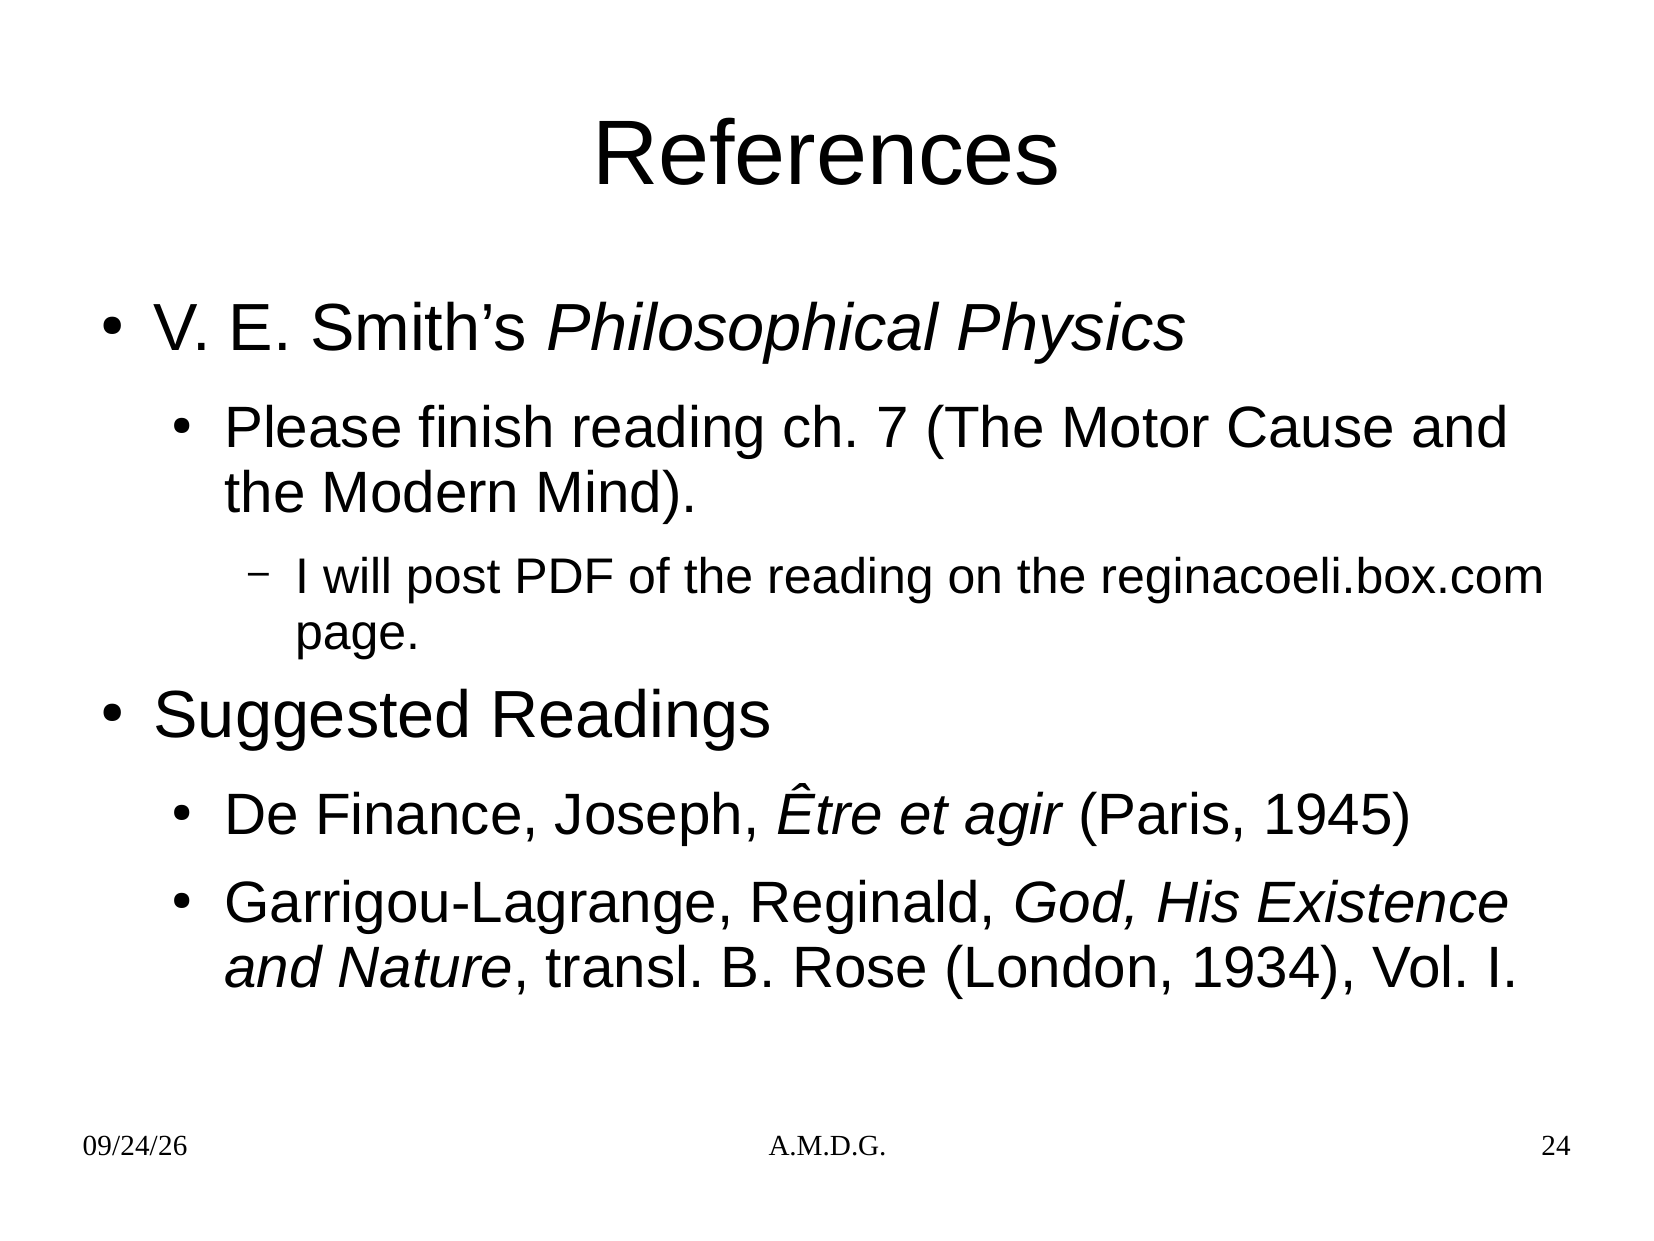

# References
V. E. Smith’s Philosophical Physics
Please finish reading ch. 7 (The Motor Cause and the Modern Mind).
I will post PDF of the reading on the reginacoeli.box.com page.
Suggested Readings
De Finance, Joseph, Être et agir (Paris, 1945)
Garrigou-Lagrange, Reginald, God, His Existence and Nature, transl. B. Rose (London, 1934), Vol. I.
`
A.M.D.G.
24